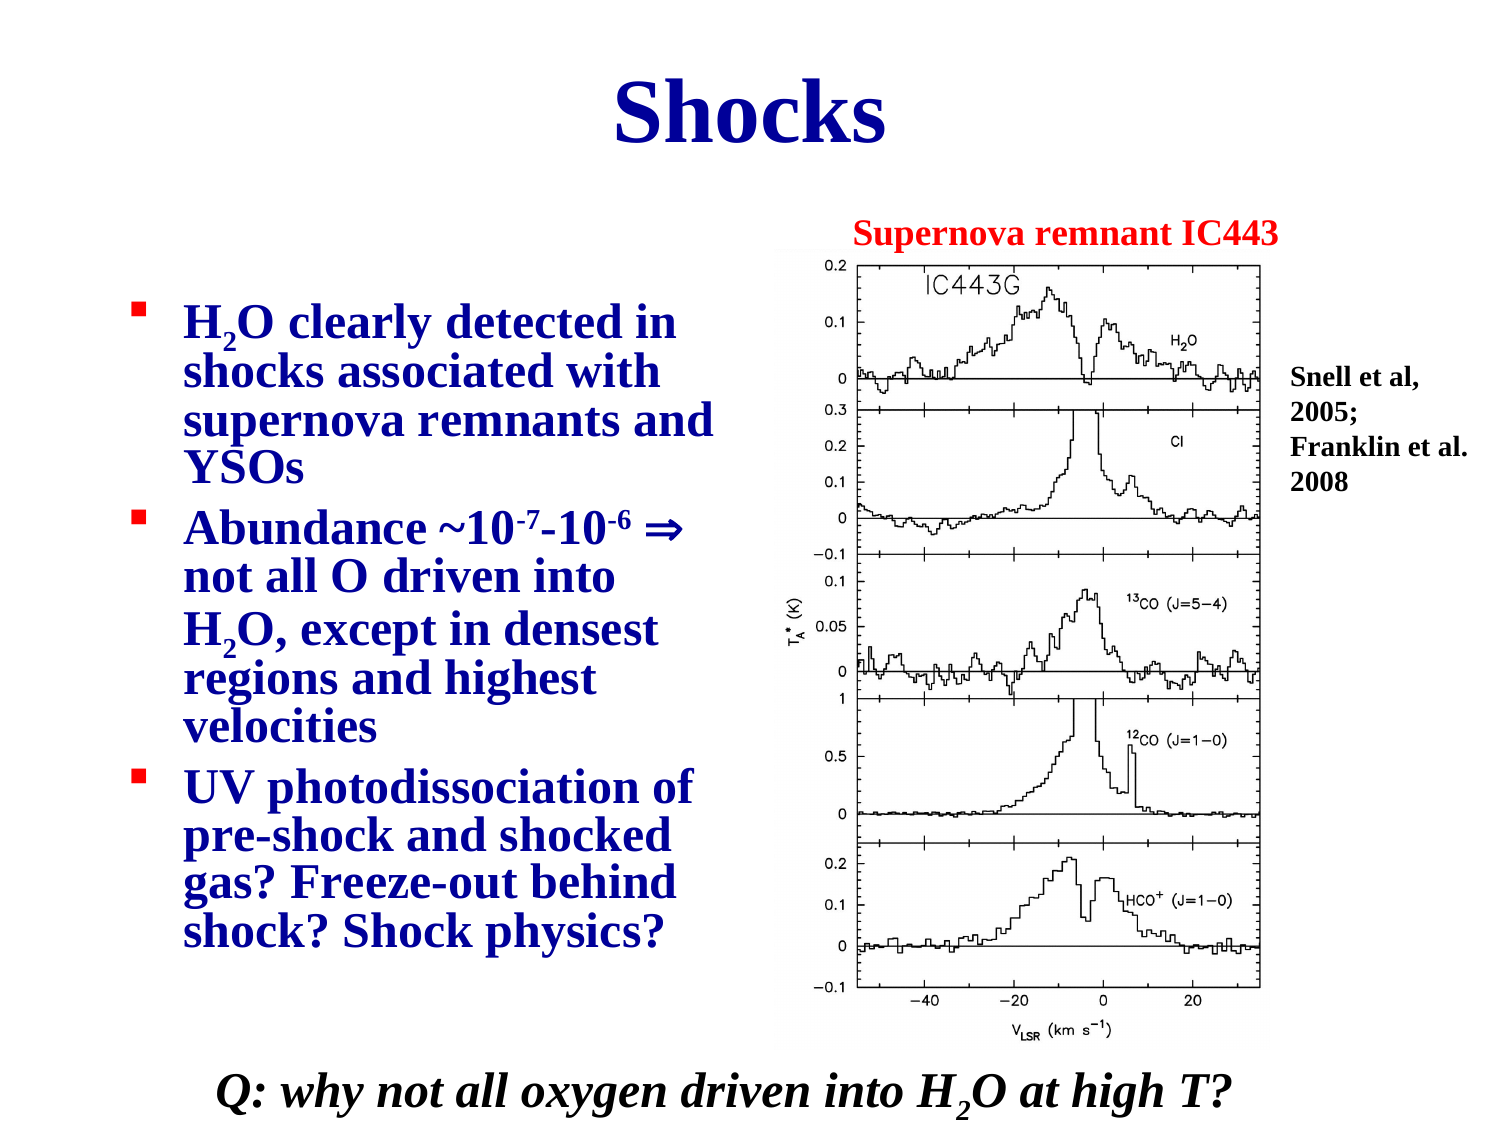

# Shocks
Supernova remnant IC443
H2O clearly detected in shocks associated with supernova remnants and YSOs
Abundance ~10-7-10-6  not all O driven into H2O, except in densest regions and highest velocities
UV photodissociation of pre-shock and shocked gas? Freeze-out behind shock? Shock physics?
Snell et al,
2005;
Franklin et al.
2008
Q: why not all oxygen driven into H2O at high T?